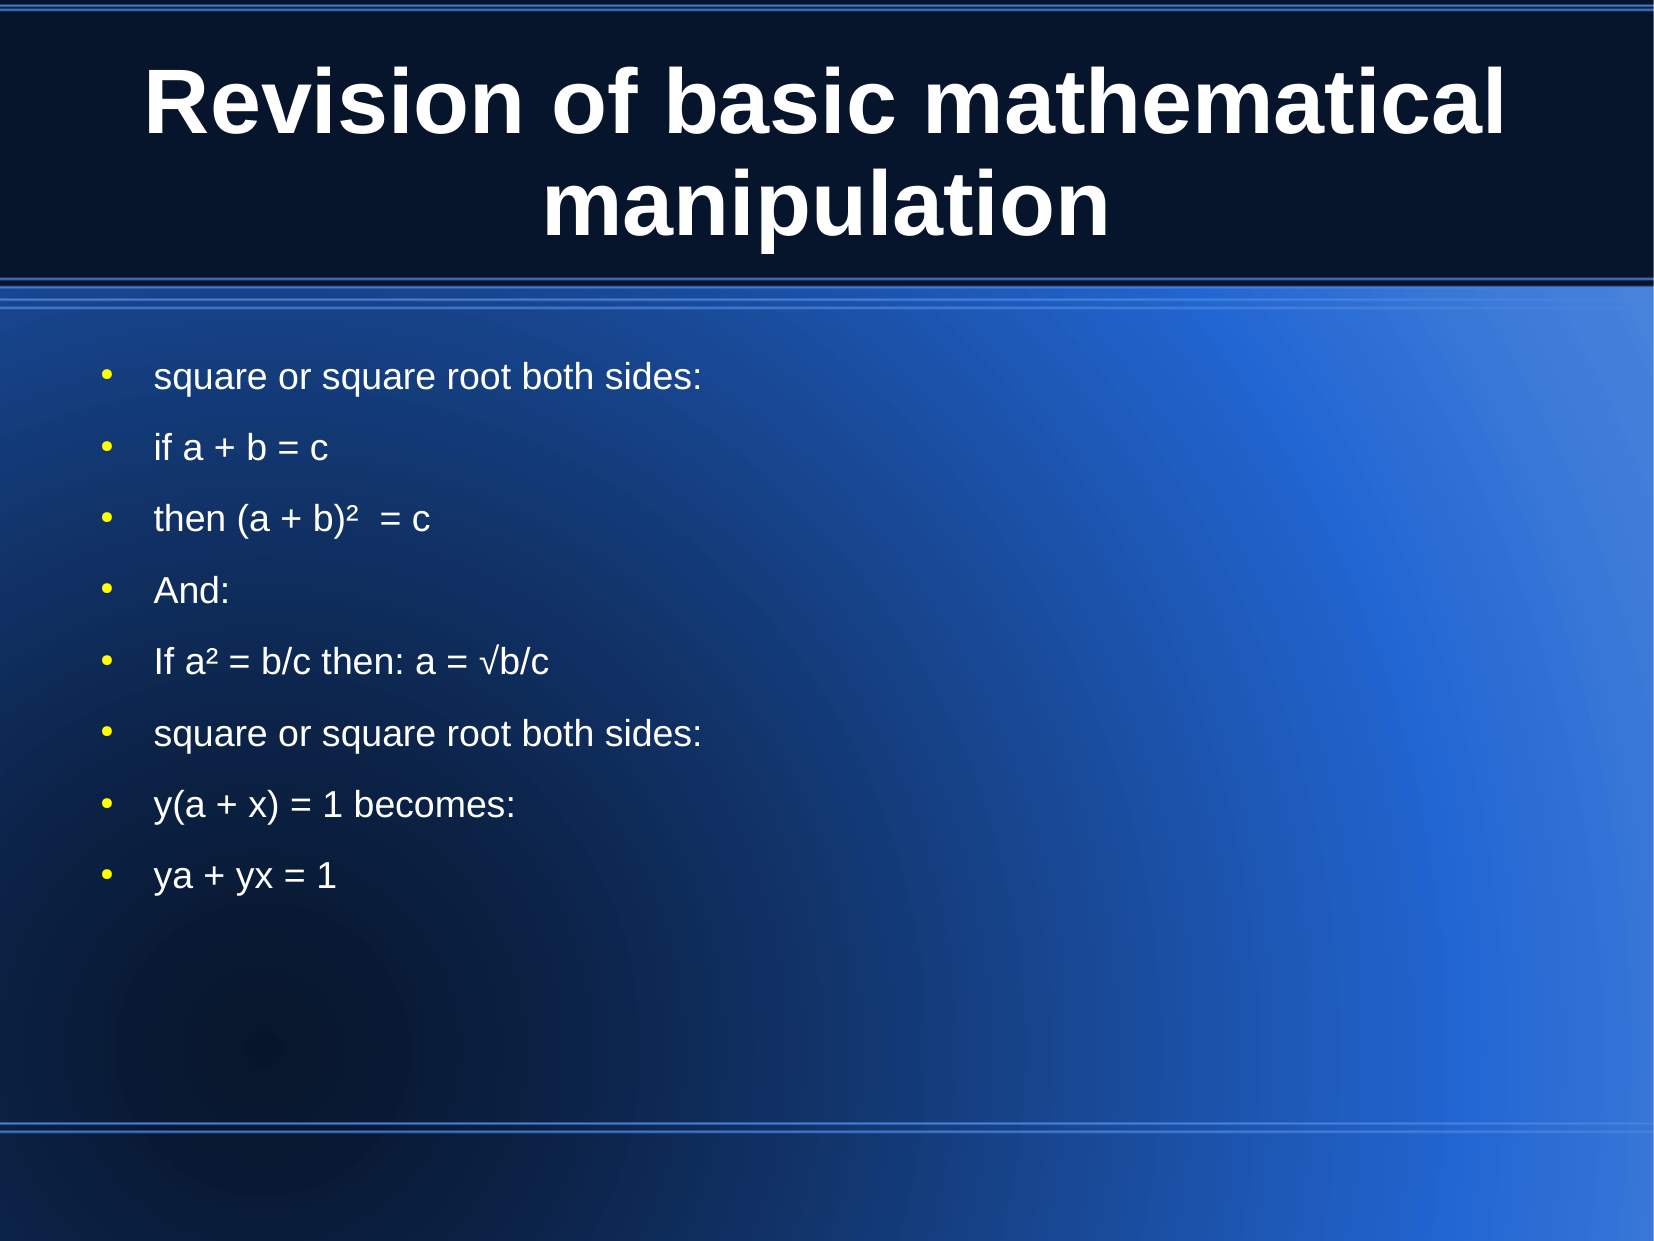

# Revision of basic mathematical manipulation
square or square root both sides:
if a + b = c
then (a + b)² = c
And:
If a² = b/c then: a = √b/c
square or square root both sides:
y(a + x) = 1 becomes:
ya + yx = 1